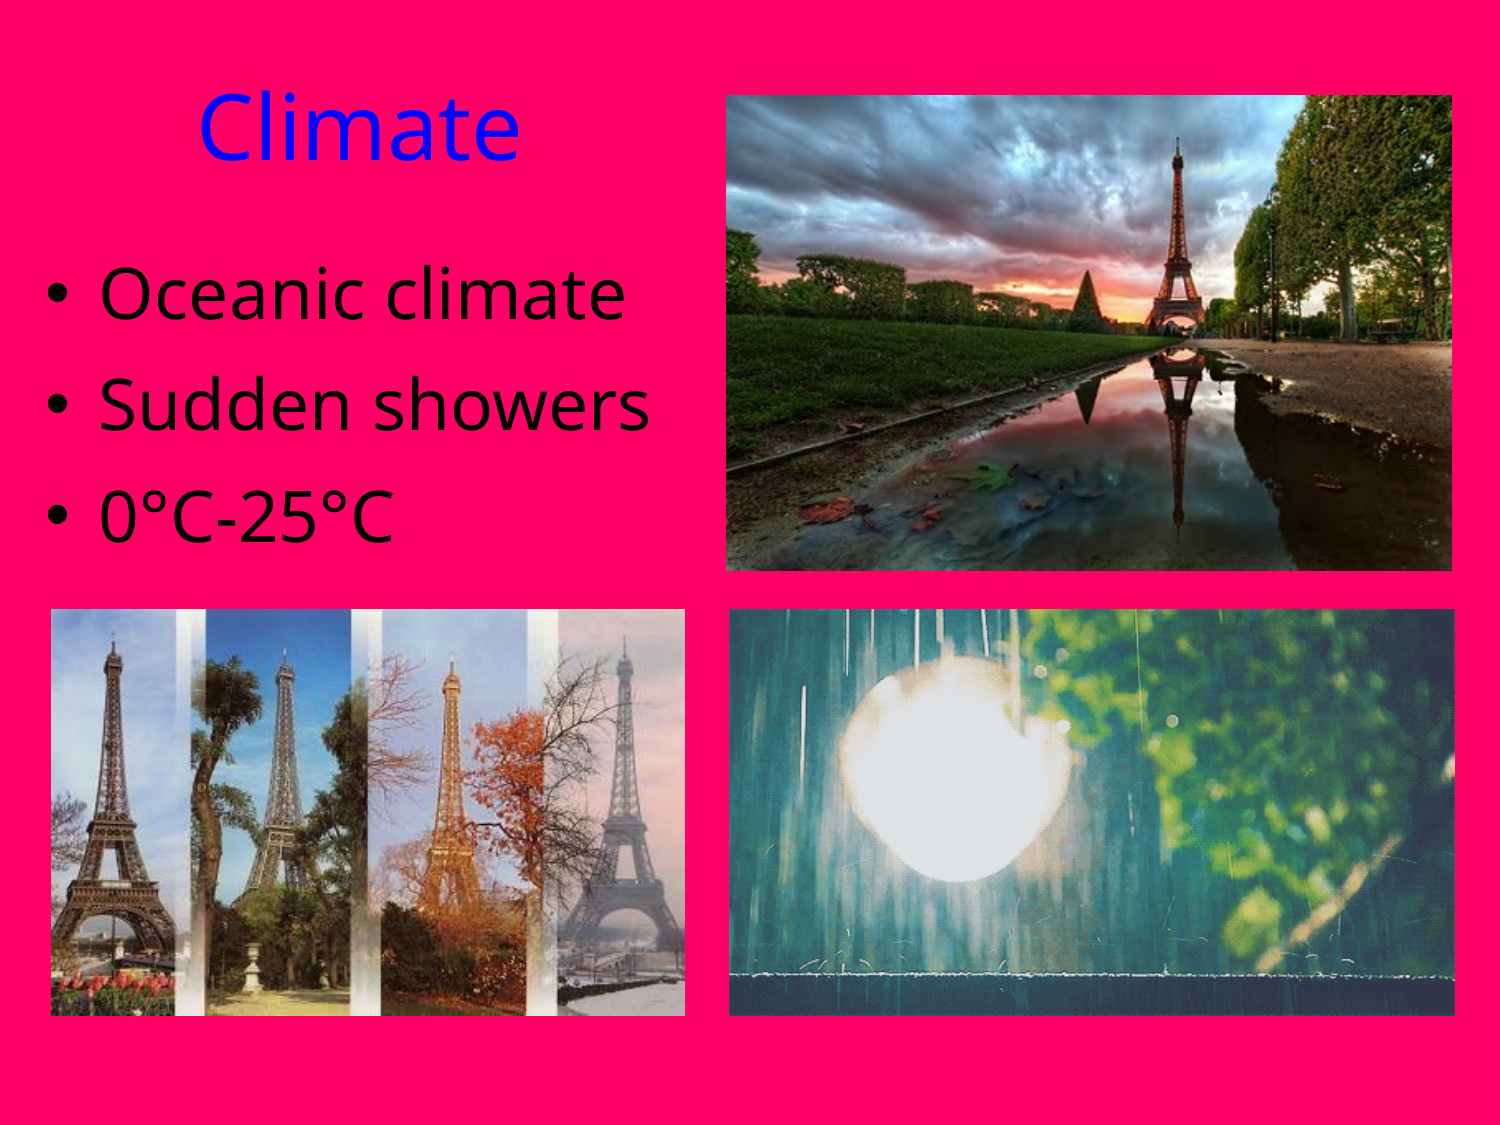

# Climate
Oceanic climate
Sudden showers
0°C-25°C